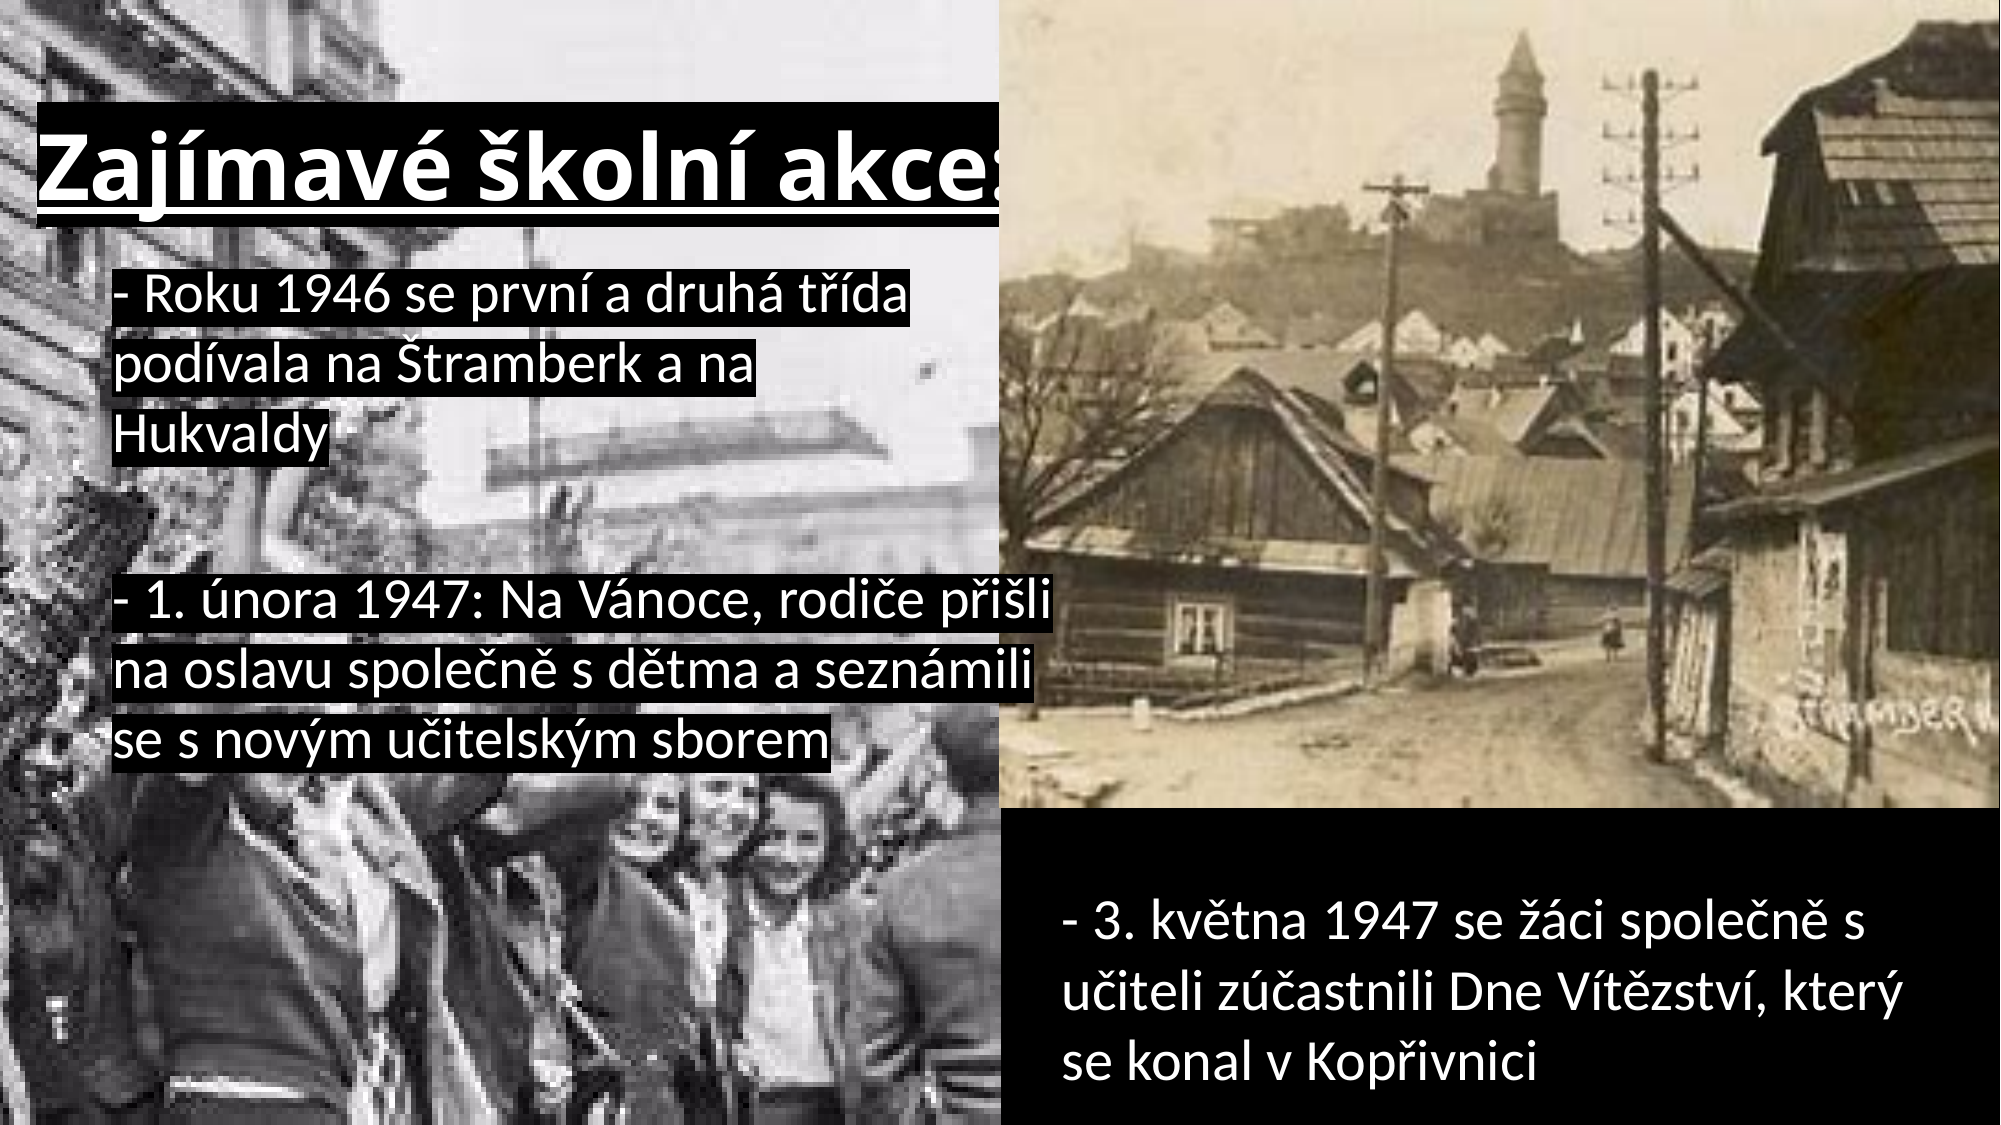

# Zajímavé školní akce:
- Roku 1946 se první a druhá třída podívala na Štramberk a na Hukvaldy
- 1. února 1947: Na Vánoce, rodiče přišli na oslavu společně s dětma a seznámili se s novým učitelským sborem
- 3. května 1947 se žáci společně s učiteli zúčastnili Dne Vítězství, který se konal v Kopřivnici